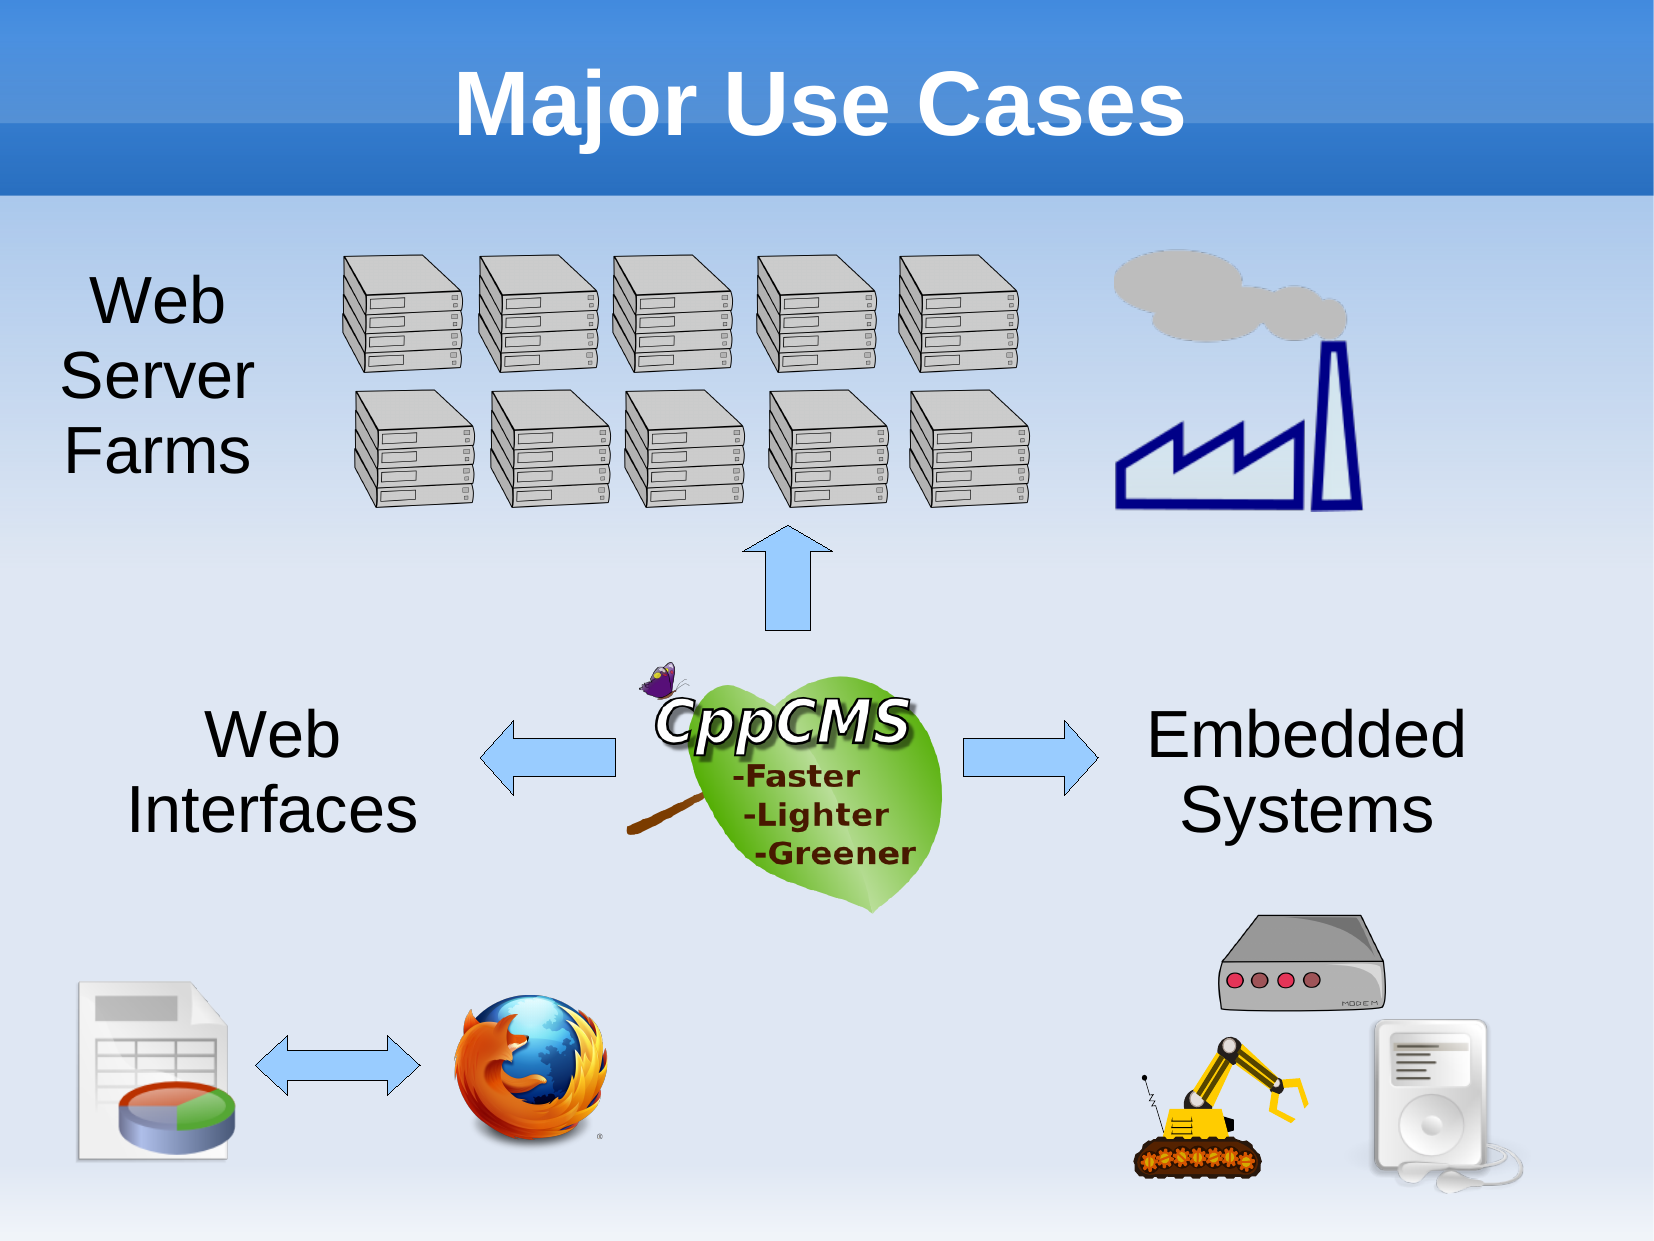

# Major Use Cases
Web
Server
Farms
Web
Interfaces
Embedded
Systems